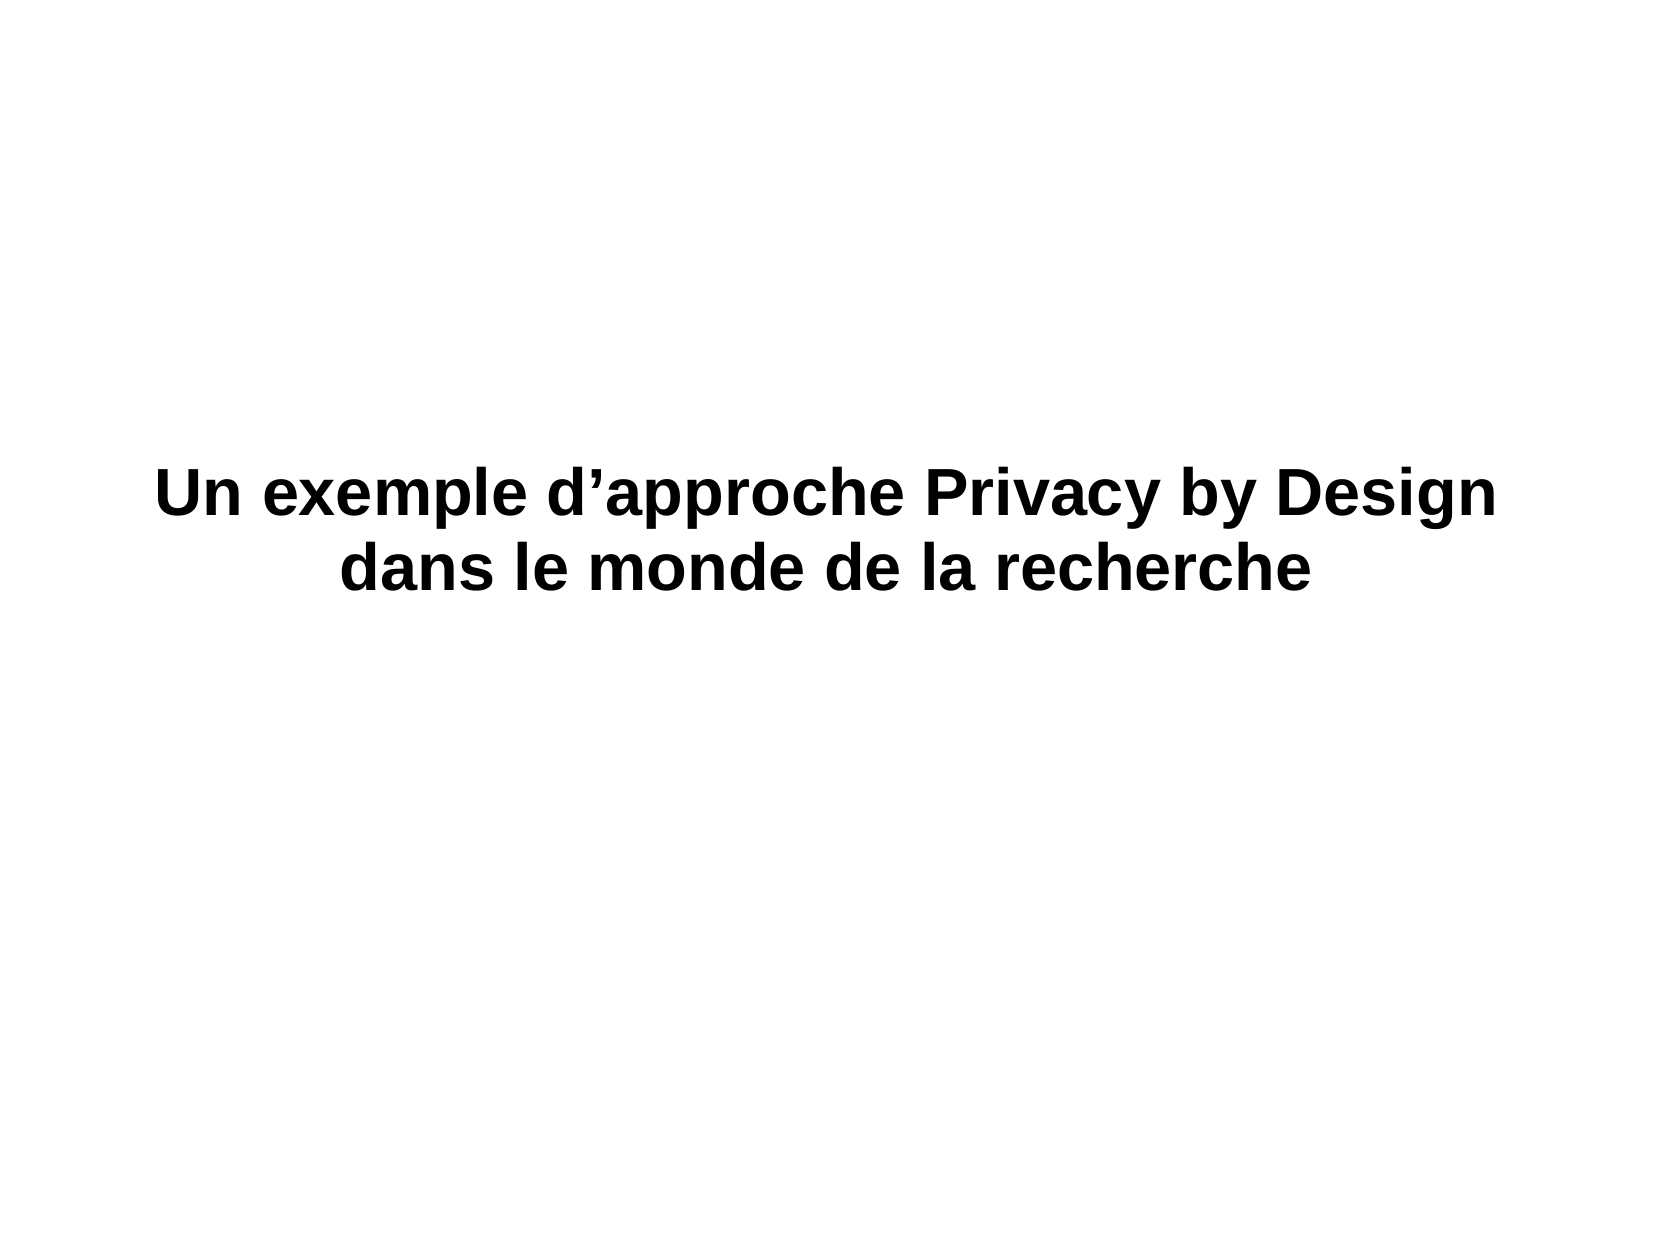

# Un exemple d’approche Privacy by Design
dans le monde de la recherche